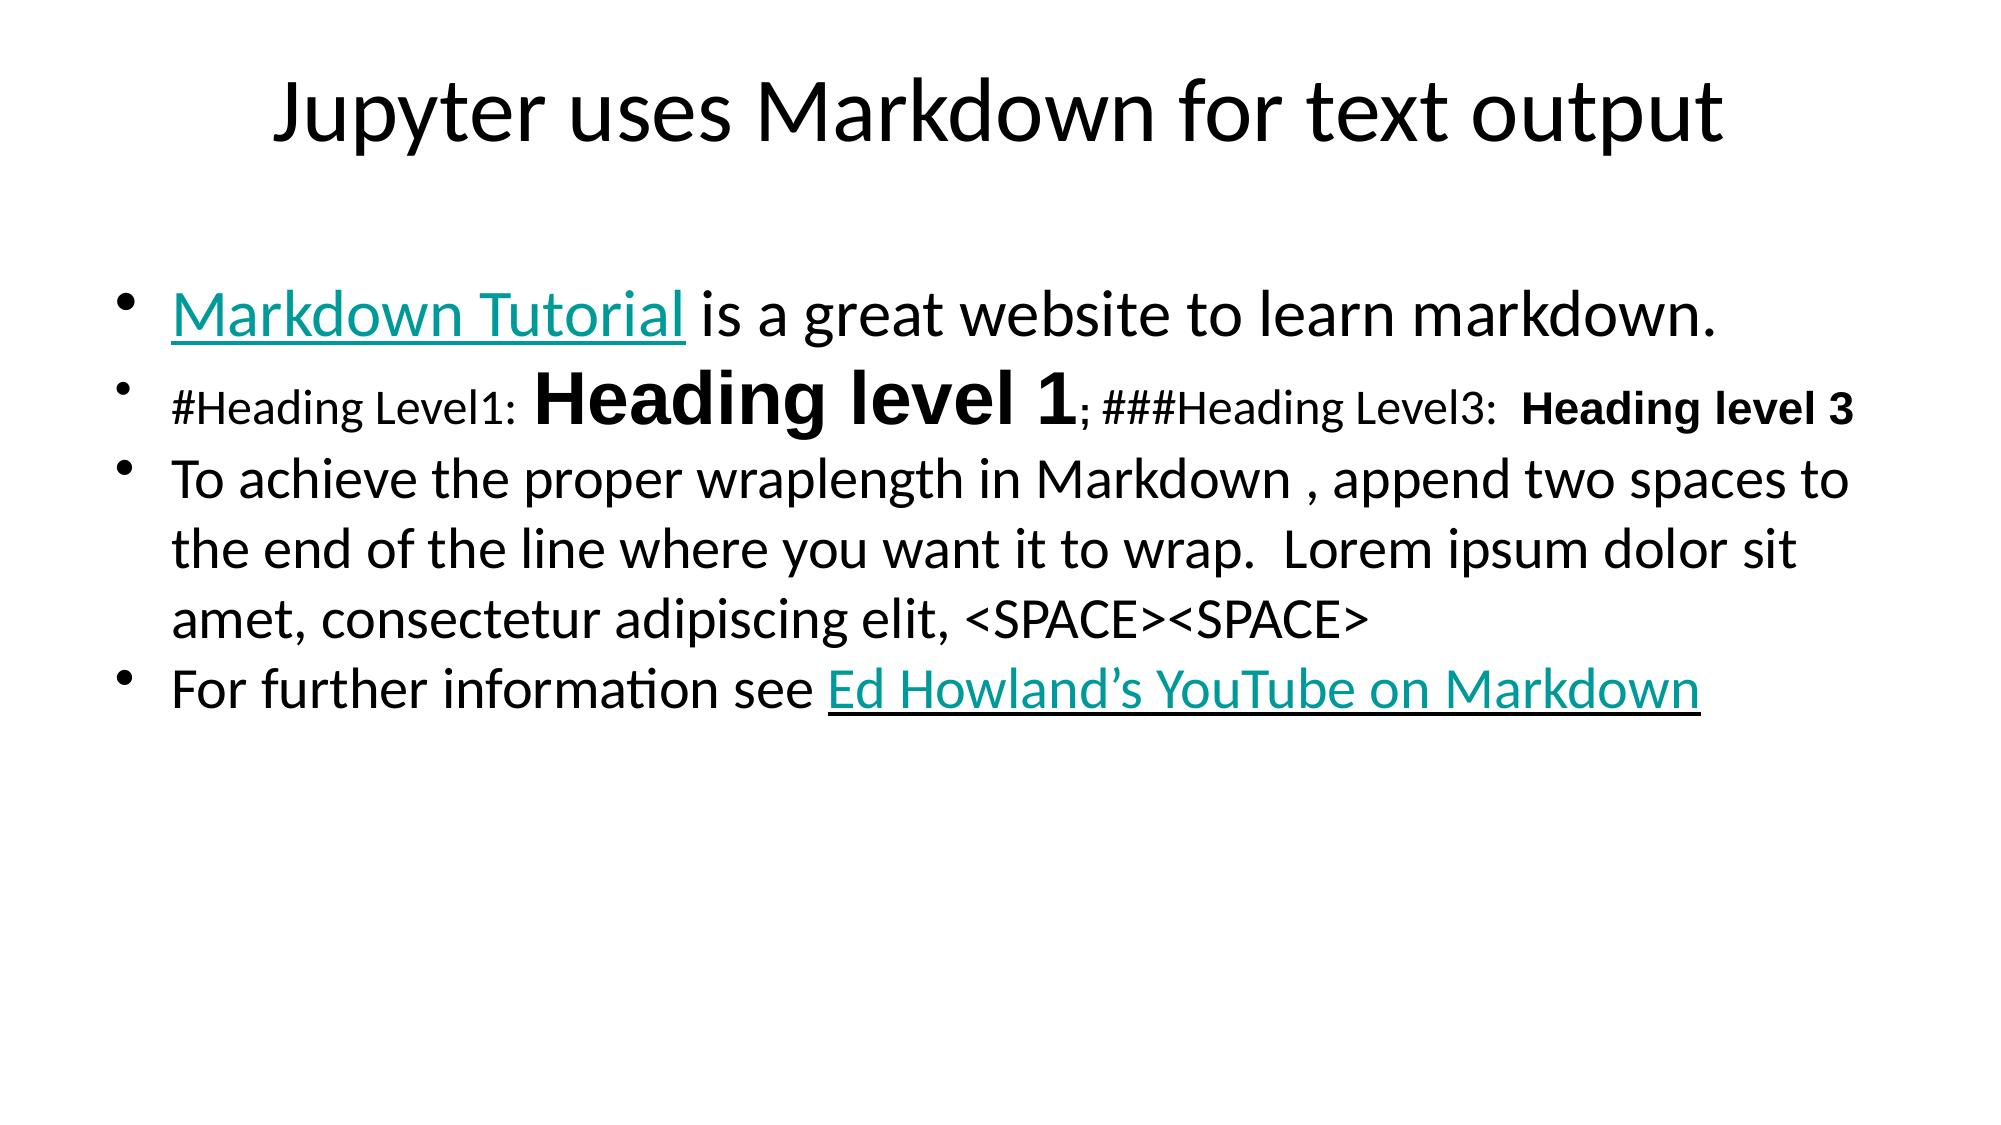

# Jupyter uses Markdown for text output
Markdown Tutorial is a great website to learn markdown.
#Heading Level1: Heading level 1; ###Heading Level3: 	Heading level 3
To achieve the proper wraplength in Markdown , append two spaces to the end of the line where you want it to wrap. Lorem ipsum dolor sit amet, consectetur adipiscing elit, <SPACE><SPACE>
For further information see Ed Howland’s YouTube on Markdown